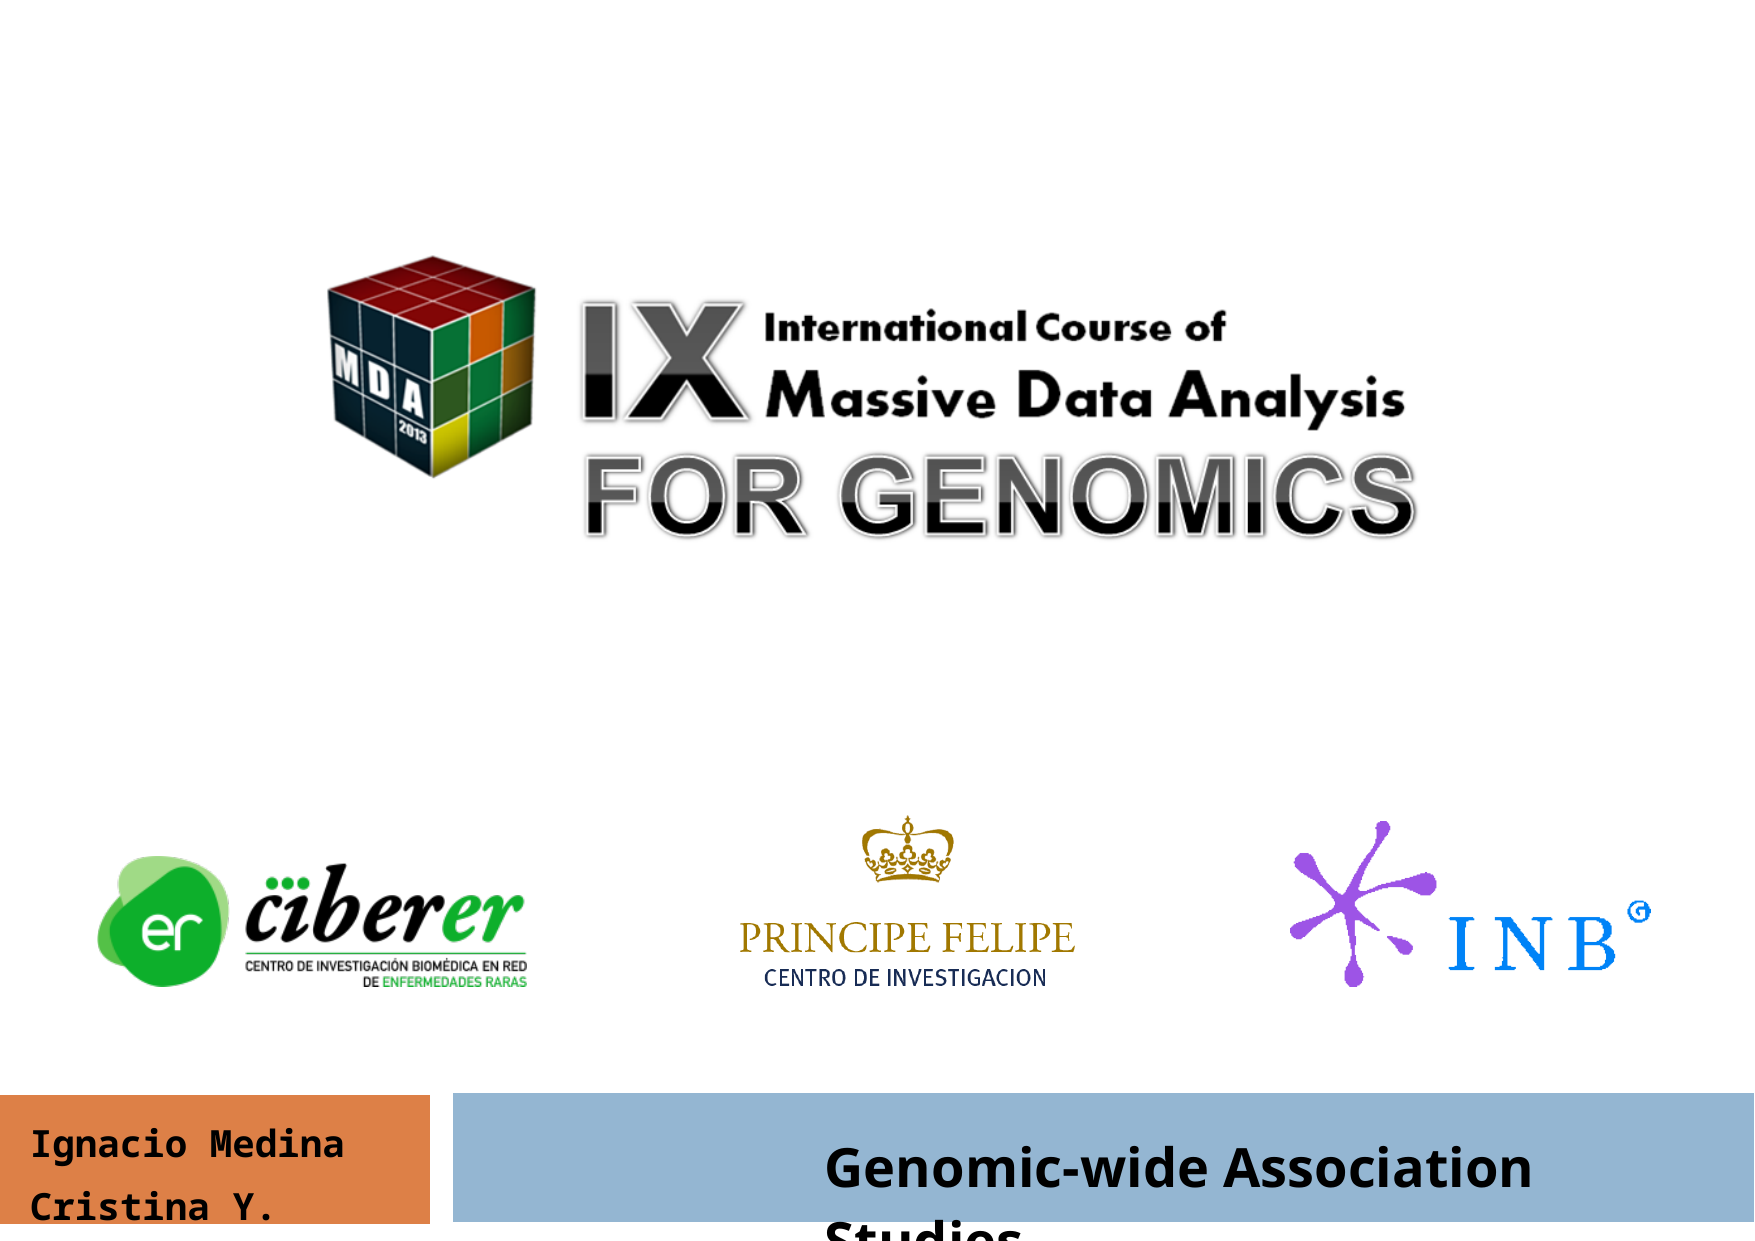

Ignacio Medina
Cristina Y. González
Genomic-wide Association Studies